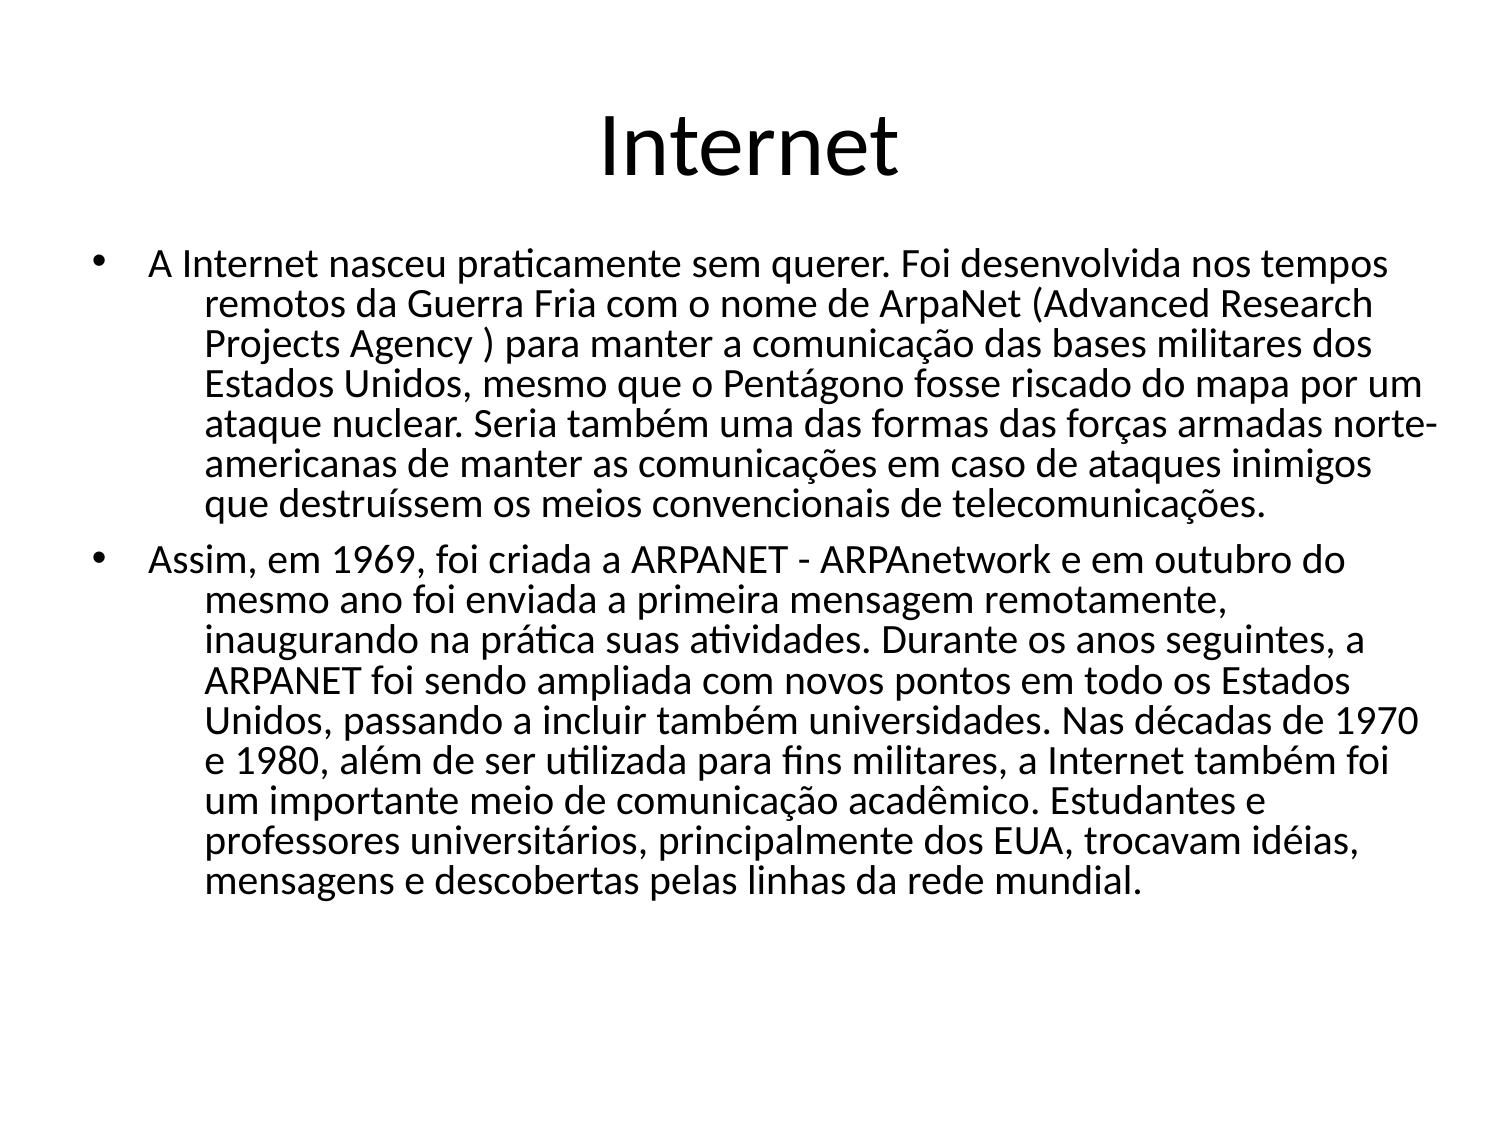

# Internet
A Internet nasceu praticamente sem querer. Foi desenvolvida nos tempos remotos da Guerra Fria com o nome de ArpaNet (Advanced Research Projects Agency ) para manter a comunicação das bases militares dos Estados Unidos, mesmo que o Pentágono fosse riscado do mapa por um ataque nuclear. Seria também uma das formas das forças armadas norte-americanas de manter as comunicações em caso de ataques inimigos que destruíssem os meios convencionais de telecomunicações.
Assim, em 1969, foi criada a ARPANET - ARPAnetwork e em outubro do mesmo ano foi enviada a primeira mensagem remotamente, inaugurando na prática suas atividades. Durante os anos seguintes, a ARPANET foi sendo ampliada com novos pontos em todo os Estados Unidos, passando a incluir também universidades. Nas décadas de 1970 e 1980, além de ser utilizada para fins militares, a Internet também foi um importante meio de comunicação acadêmico. Estudantes e professores universitários, principalmente dos EUA, trocavam idéias, mensagens e descobertas pelas linhas da rede mundial.